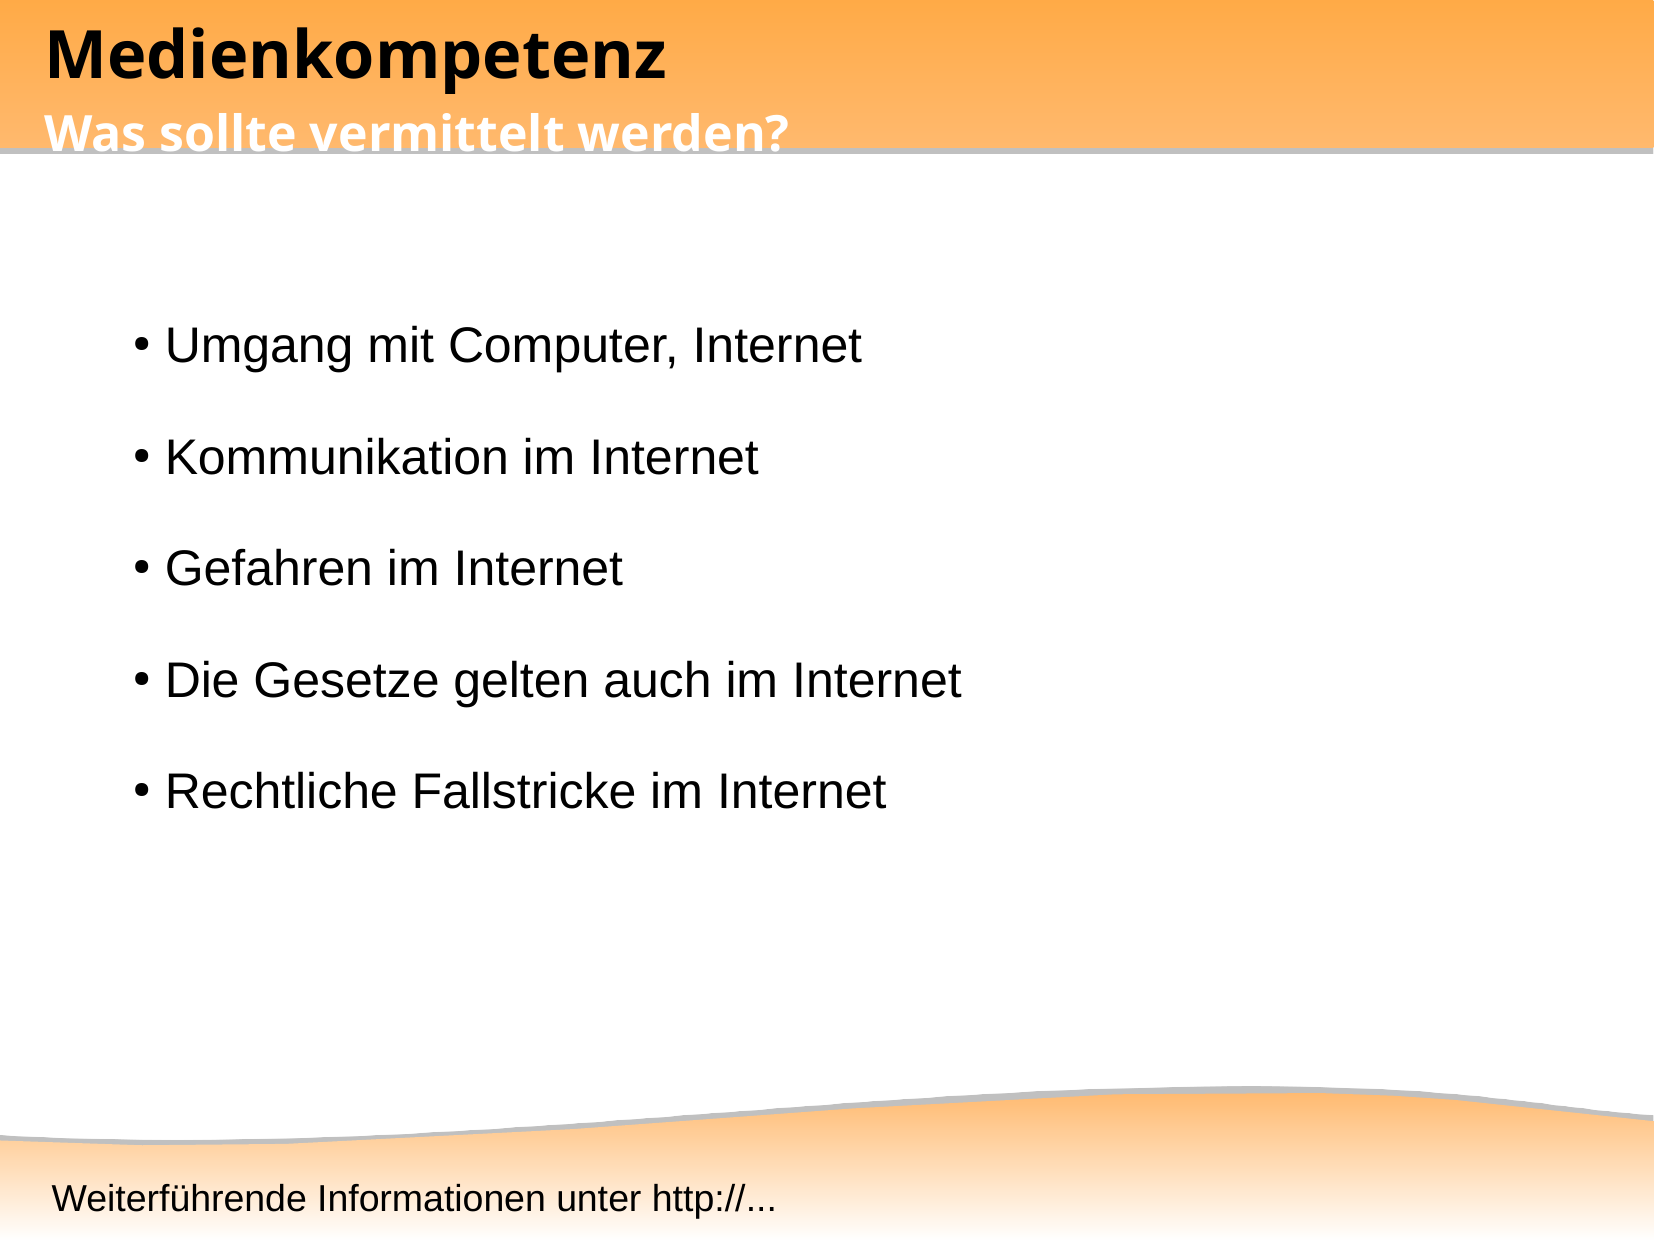

Medienkompetenz
Was sollte vermittelt werden?
 Umgang mit Computer, Internet
 Kommunikation im Internet
 Gefahren im Internet
 Die Gesetze gelten auch im Internet
 Rechtliche Fallstricke im Internet
Weiterführende Informationen unter http://...